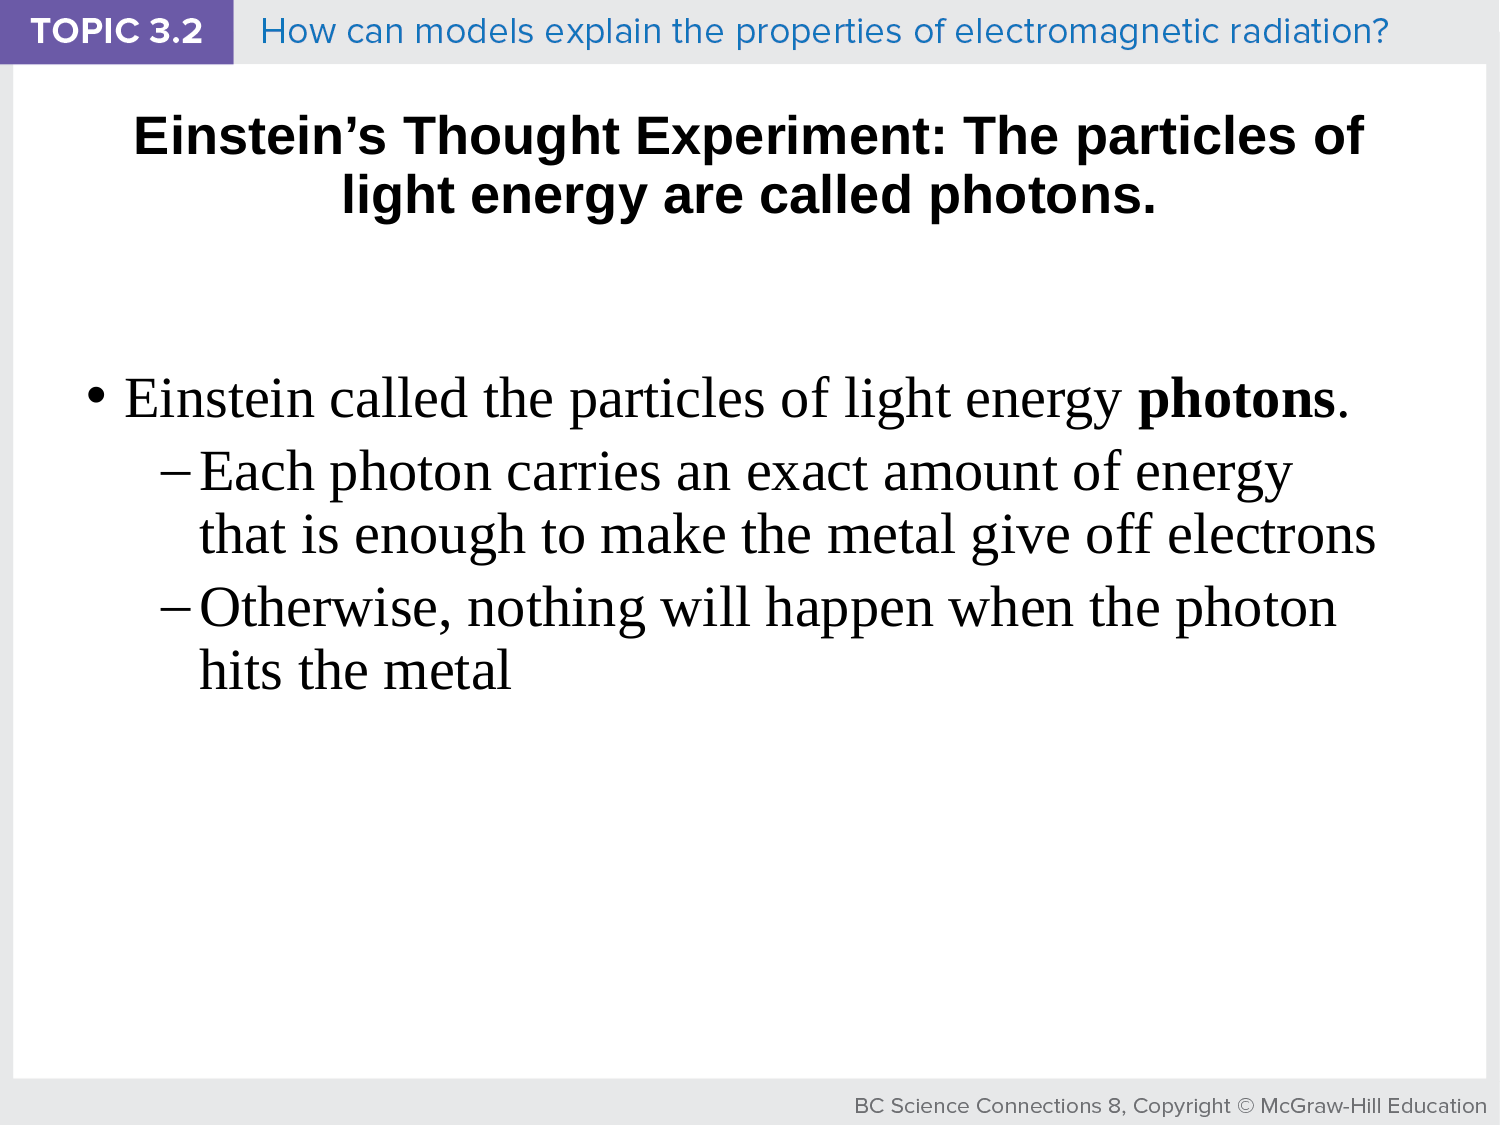

# Einstein’s Thought Experiment: The particles of light energy are called photons.
Einstein called the particles of light energy photons.
Each photon carries an exact amount of energy that is enough to make the metal give off electrons
Otherwise, nothing will happen when the photon hits the metal